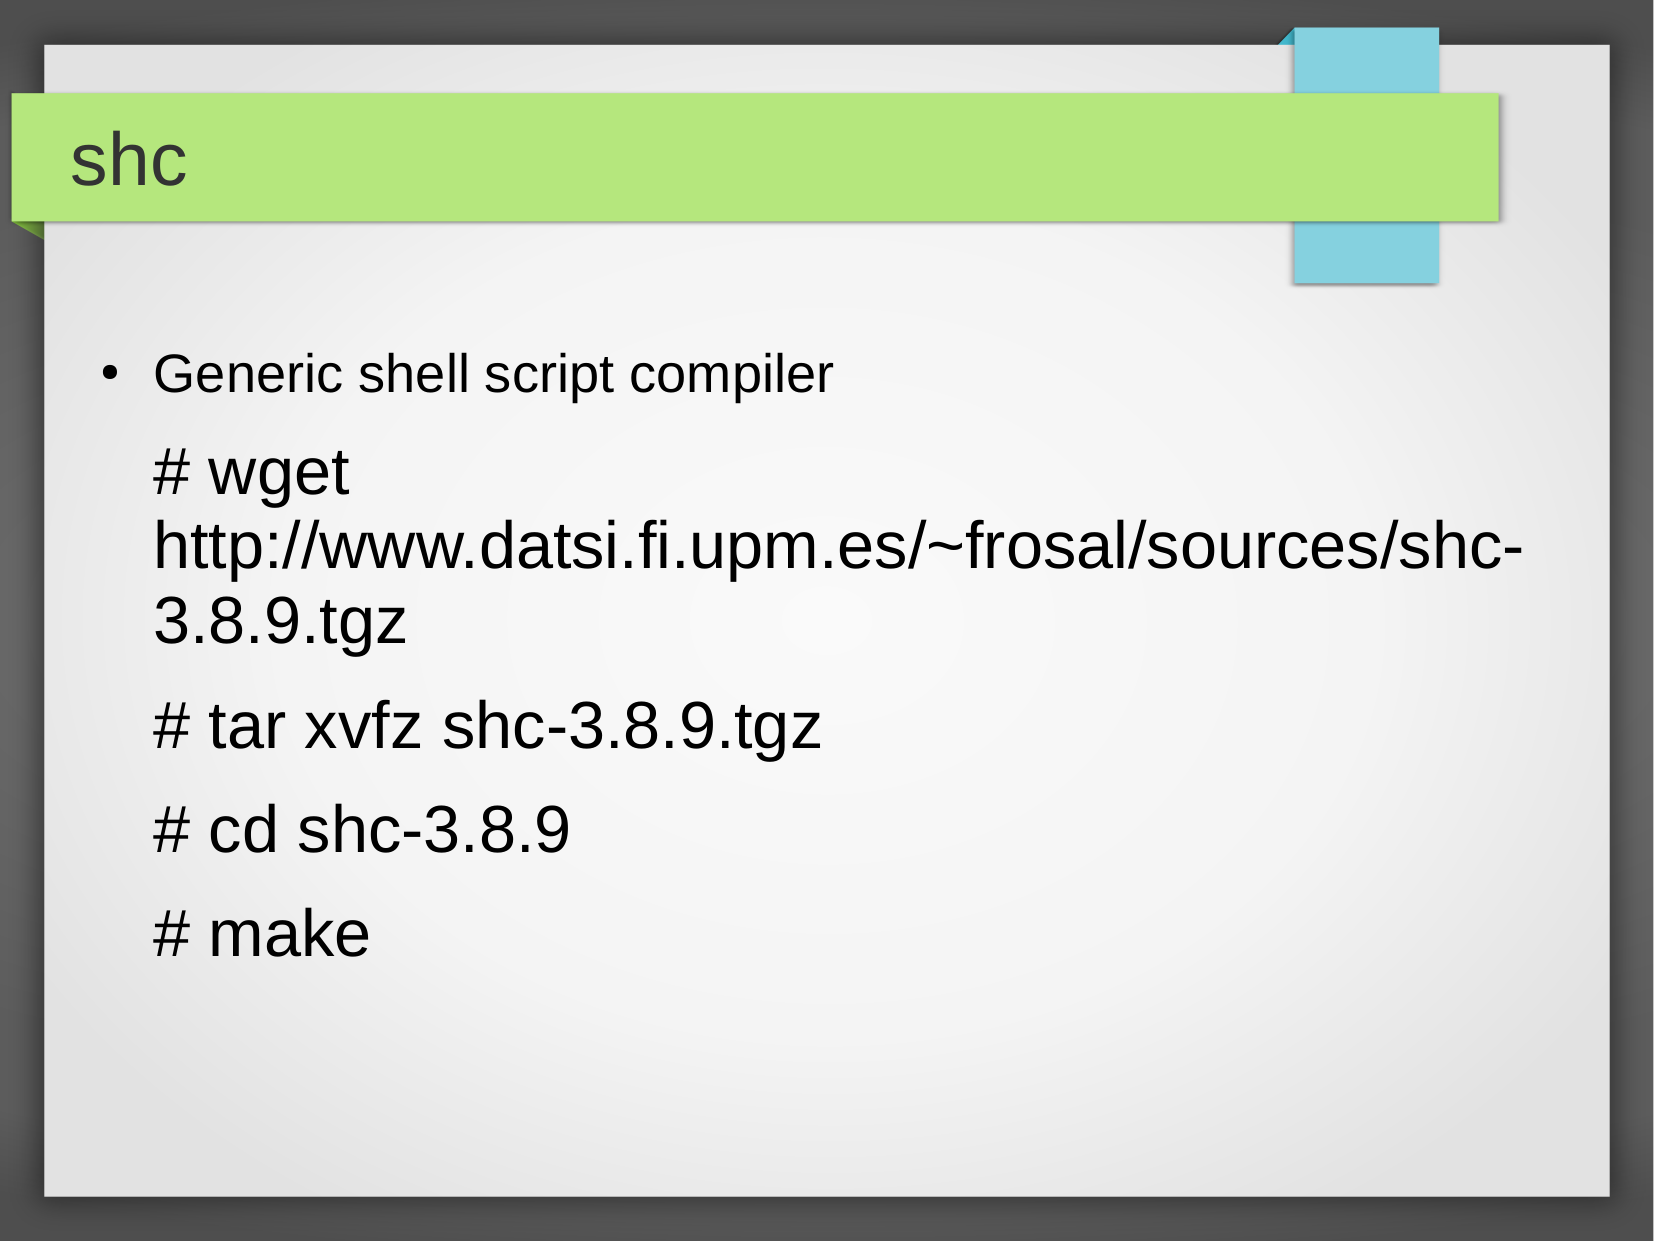

# shc
Generic shell script compiler
# wget http://www.datsi.fi.upm.es/~frosal/sources/shc-3.8.9.tgz
# tar xvfz shc-3.8.9.tgz
# cd shc-3.8.9
# make